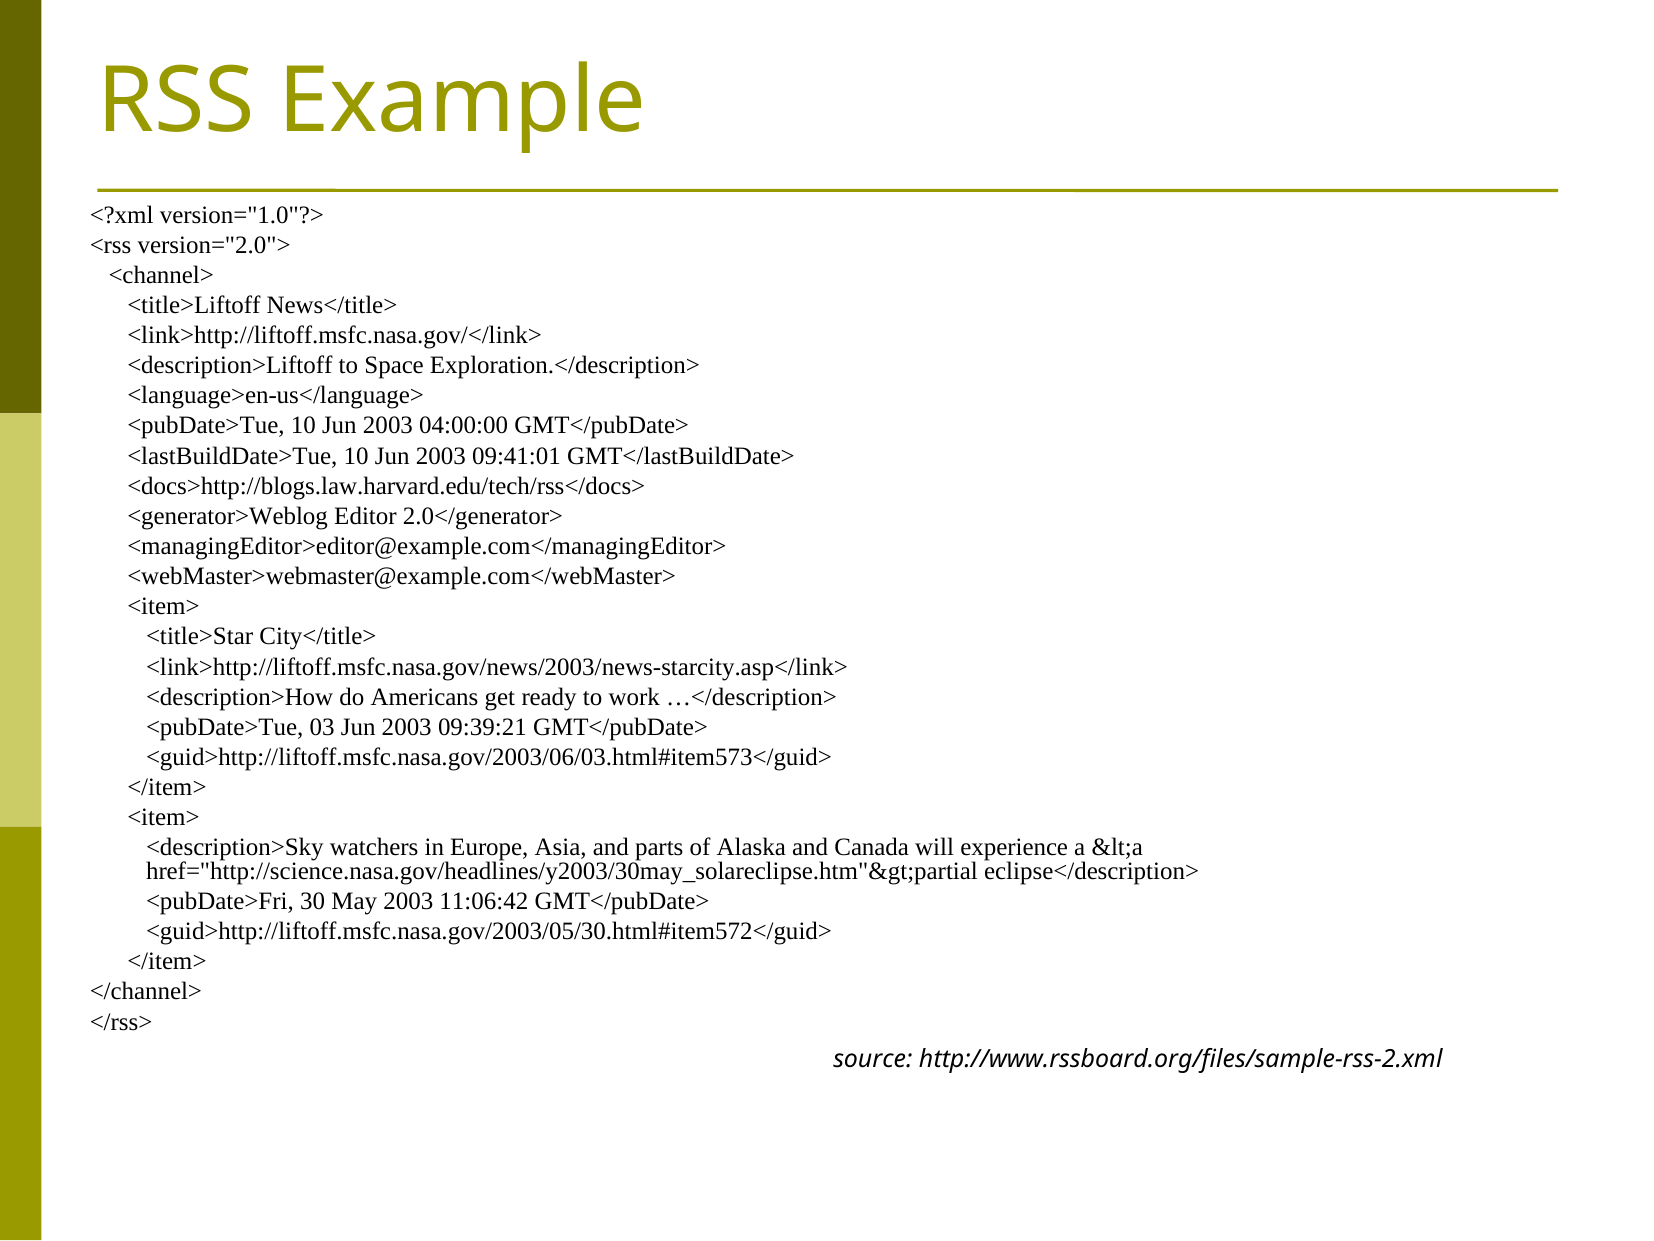

# RSS Example
<?xml version="1.0"?>
<rss version="2.0">
 <channel>
 <title>Liftoff News</title>
 <link>http://liftoff.msfc.nasa.gov/</link>
 <description>Liftoff to Space Exploration.</description>
 <language>en-us</language>
 <pubDate>Tue, 10 Jun 2003 04:00:00 GMT</pubDate>
 <lastBuildDate>Tue, 10 Jun 2003 09:41:01 GMT</lastBuildDate>
 <docs>http://blogs.law.harvard.edu/tech/rss</docs>
 <generator>Weblog Editor 2.0</generator>
 <managingEditor>editor@example.com</managingEditor>
 <webMaster>webmaster@example.com</webMaster>
 <item>
 <title>Star City</title>
 <link>http://liftoff.msfc.nasa.gov/news/2003/news-starcity.asp</link>
 <description>How do Americans get ready to work …</description>
 <pubDate>Tue, 03 Jun 2003 09:39:21 GMT</pubDate>
 <guid>http://liftoff.msfc.nasa.gov/2003/06/03.html#item573</guid>
 </item>
 <item>
 <description>Sky watchers in Europe, Asia, and parts of Alaska and Canada will experience a &lt;a href="http://science.nasa.gov/headlines/y2003/30may_solareclipse.htm"&gt;partial eclipse</description>
 <pubDate>Fri, 30 May 2003 11:06:42 GMT</pubDate>
 <guid>http://liftoff.msfc.nasa.gov/2003/05/30.html#item572</guid>
 </item>
</channel>
</rss>
source: http://www.rssboard.org/files/sample-rss-2.xml